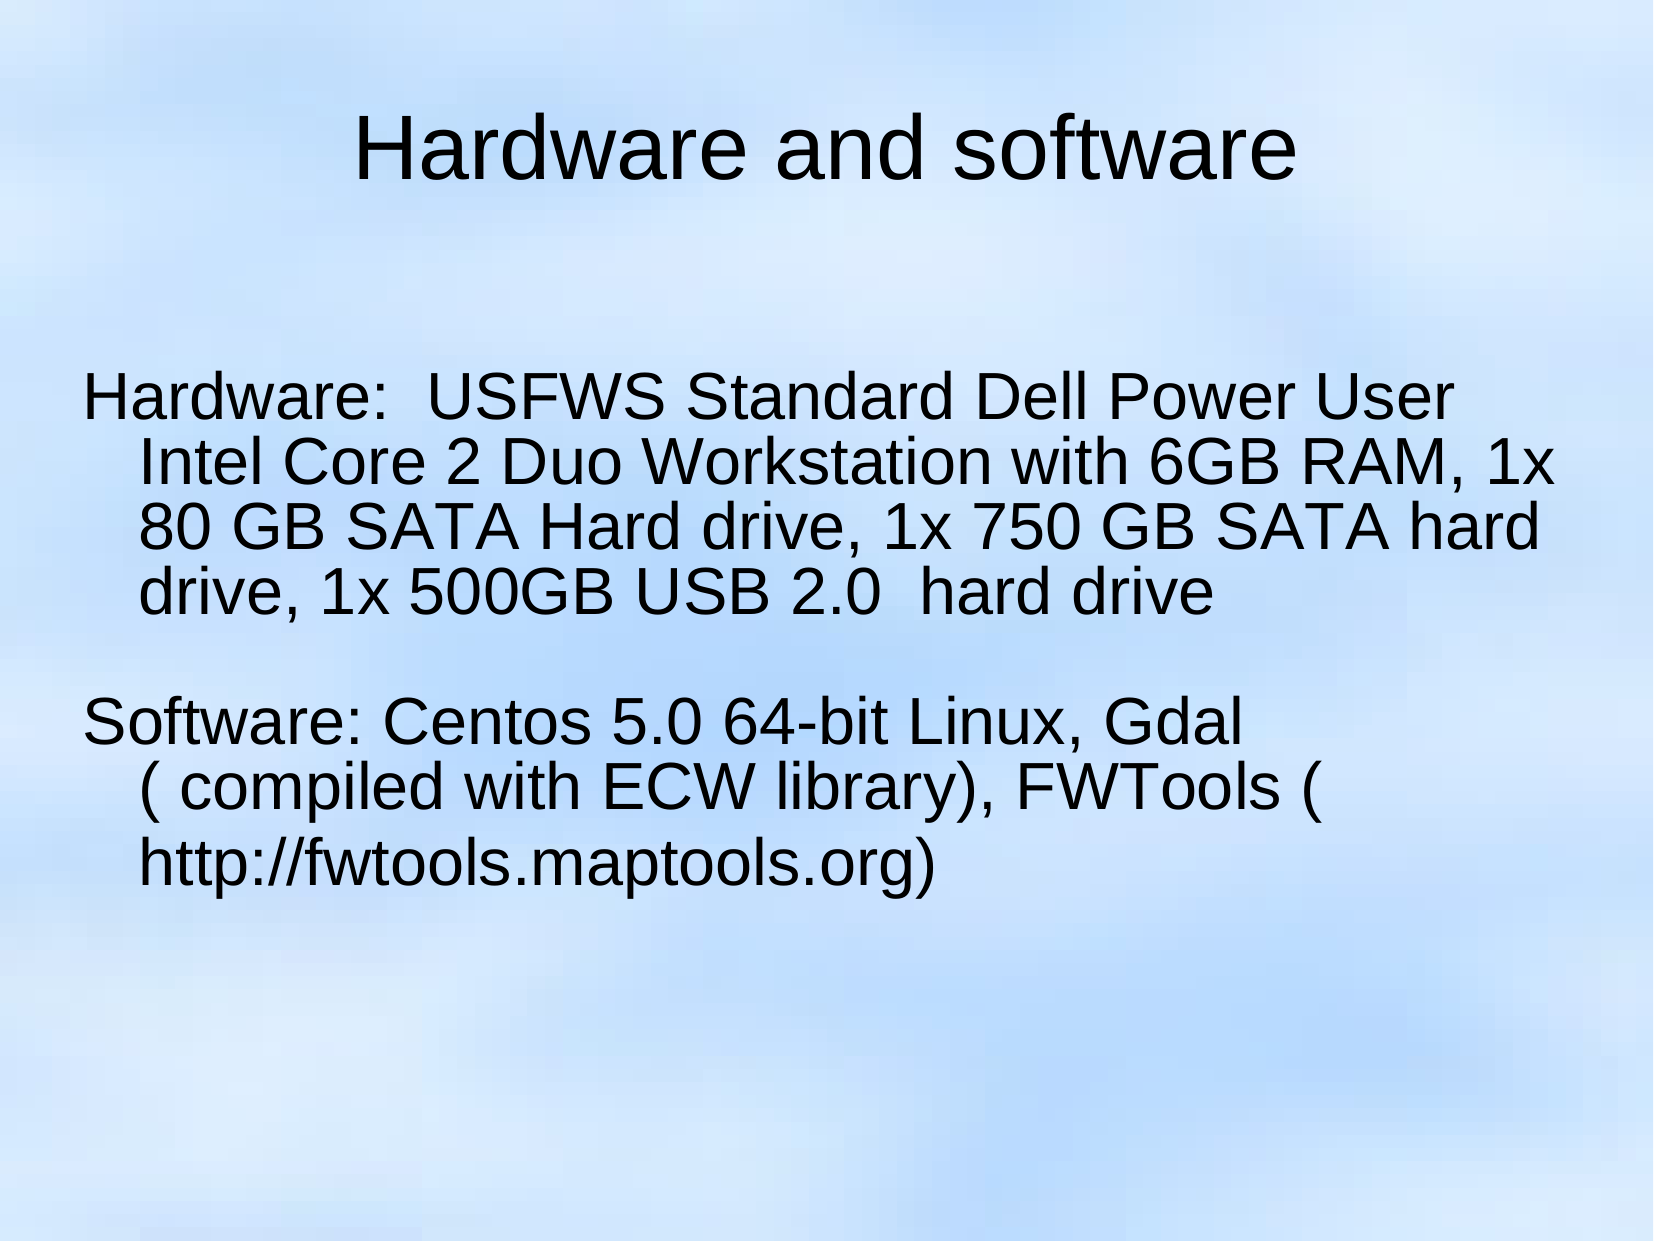

# Hardware and software
Hardware: USFWS Standard Dell Power User Intel Core 2 Duo Workstation with 6GB RAM, 1x 80 GB SATA Hard drive, 1x 750 GB SATA hard drive, 1x 500GB USB 2.0 hard drive
Software: Centos 5.0 64-bit Linux, Gdal ( compiled with ECW library), FWTools ( http://fwtools.maptools.org)‏